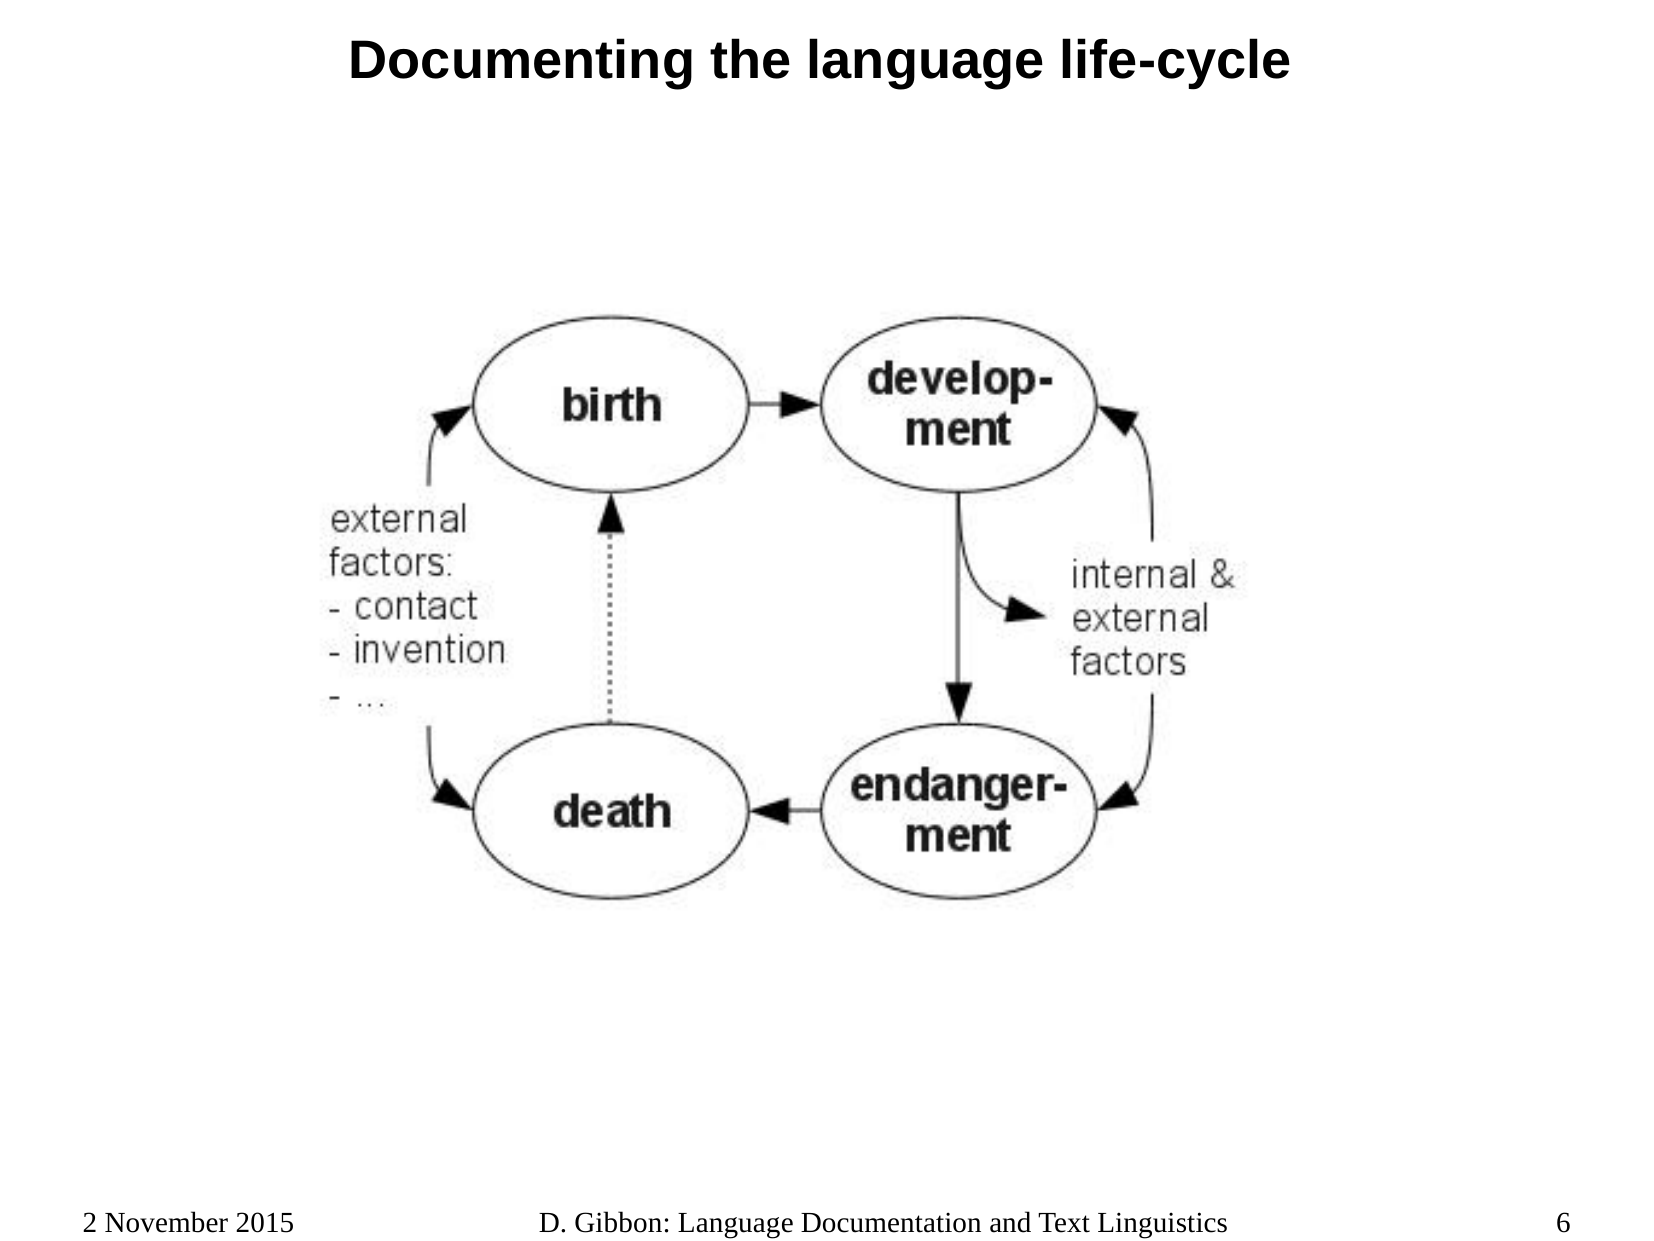

# Documenting the language life-cycle
2 November 2015
D. Gibbon: Language Documentation and Text Linguistics
6